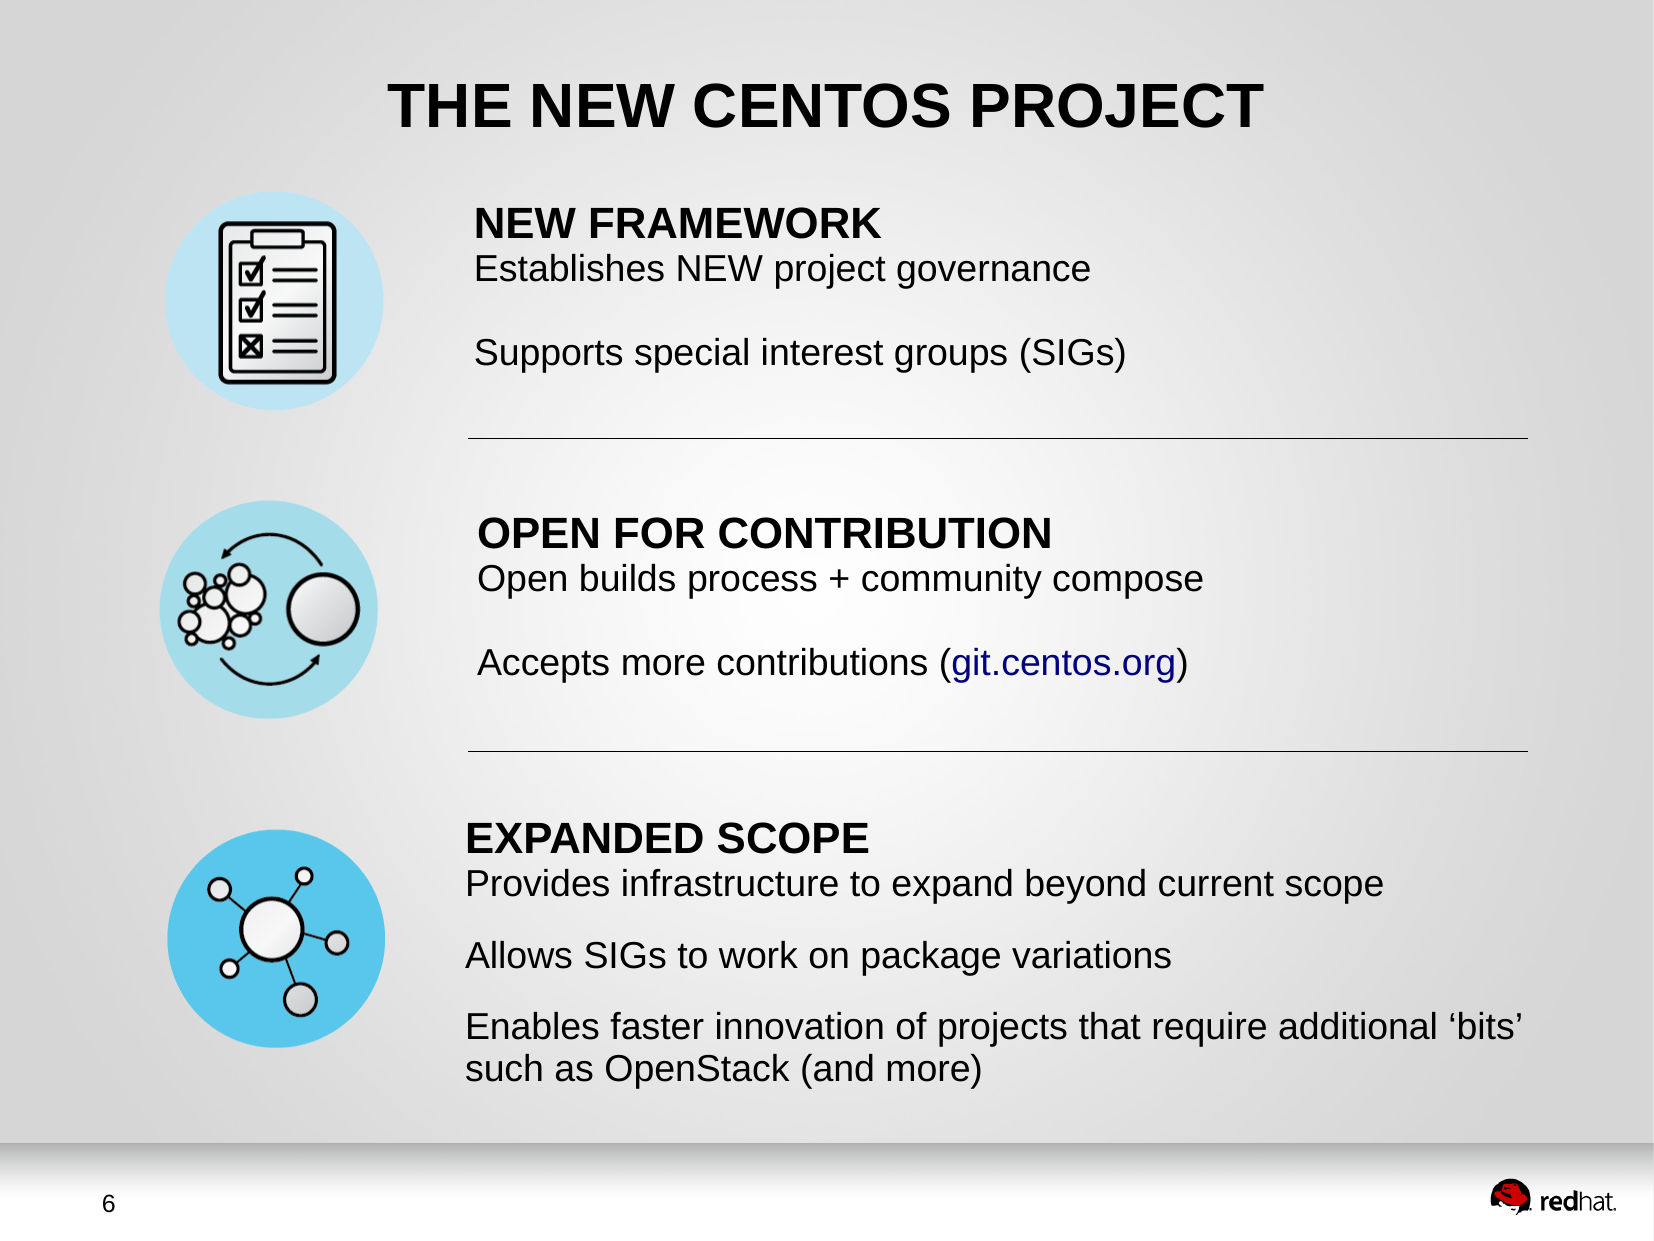

# THE NEW CENTOS PROJECT
NEW FRAMEWORK
Establishes NEW project governance
Supports special interest groups (SIGs)
OPEN FOR CONTRIBUTION
Open builds process + community compose
Accepts more contributions (git.centos.org)
EXPANDED SCOPE
Provides infrastructure to expand beyond current scope
Allows SIGs to work on package variations
Enables faster innovation of projects that require additional ‘bits’ such as OpenStack (and more)